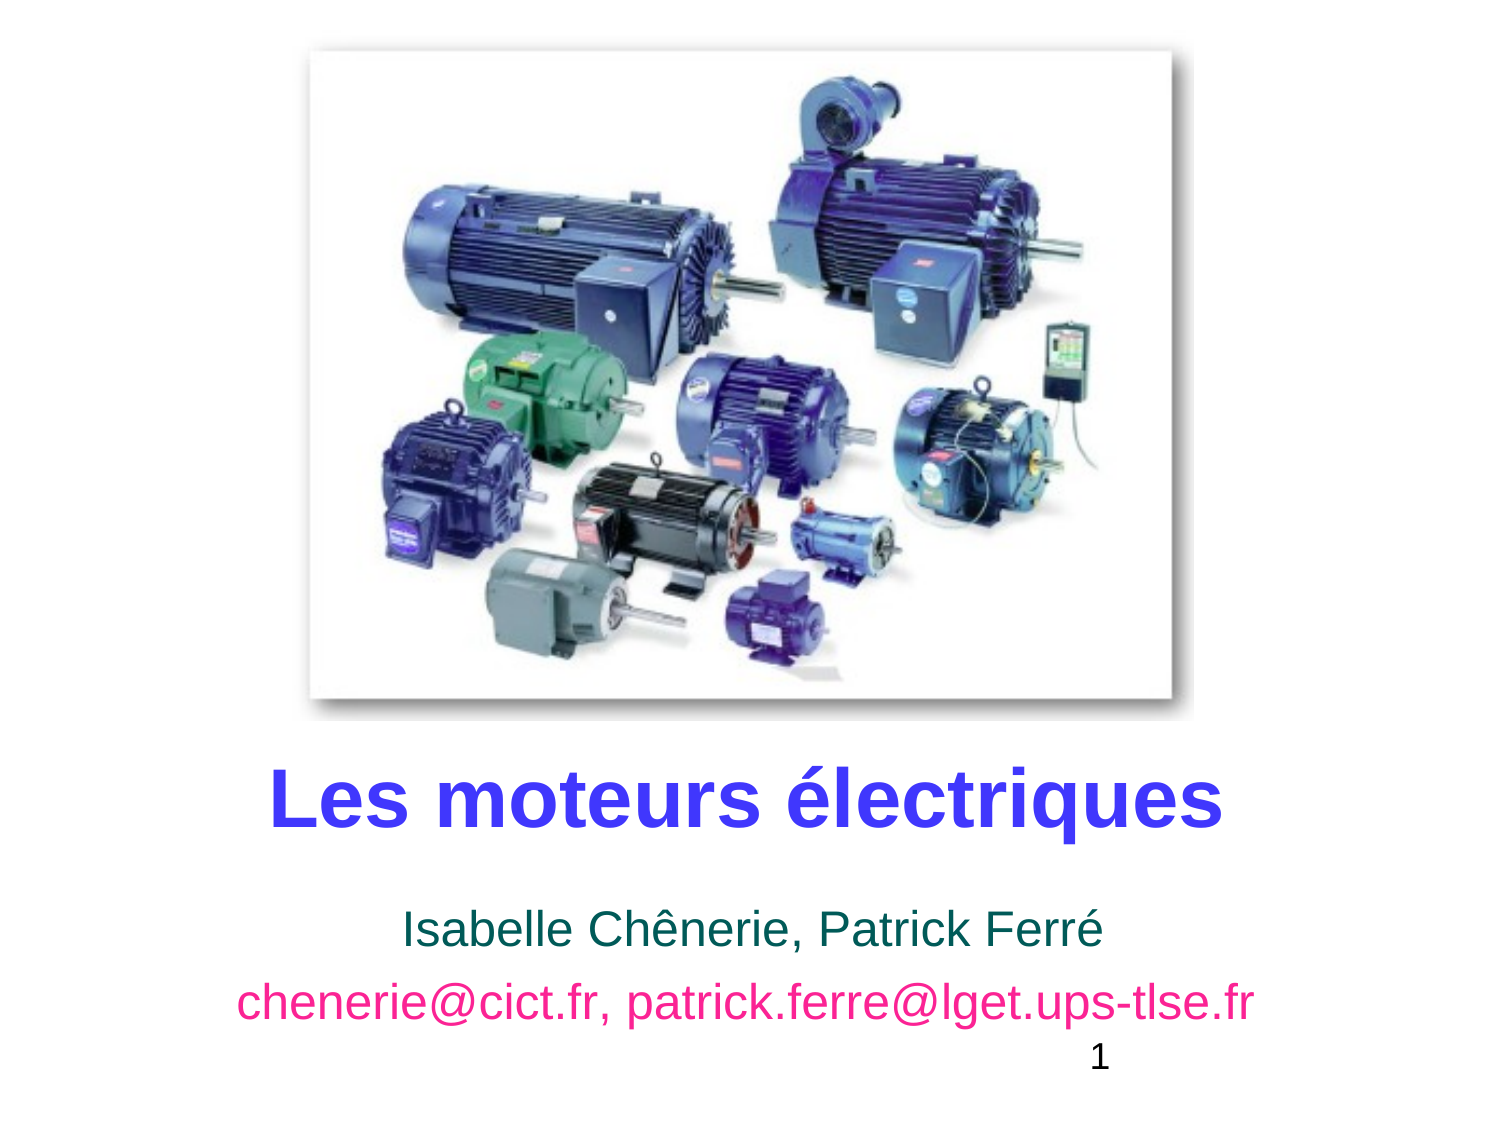

# Les moteurs électriques
Isabelle Chênerie, Patrick Ferré
chenerie@cict.fr, patrick.ferre@lget.ups-tlse.fr
1